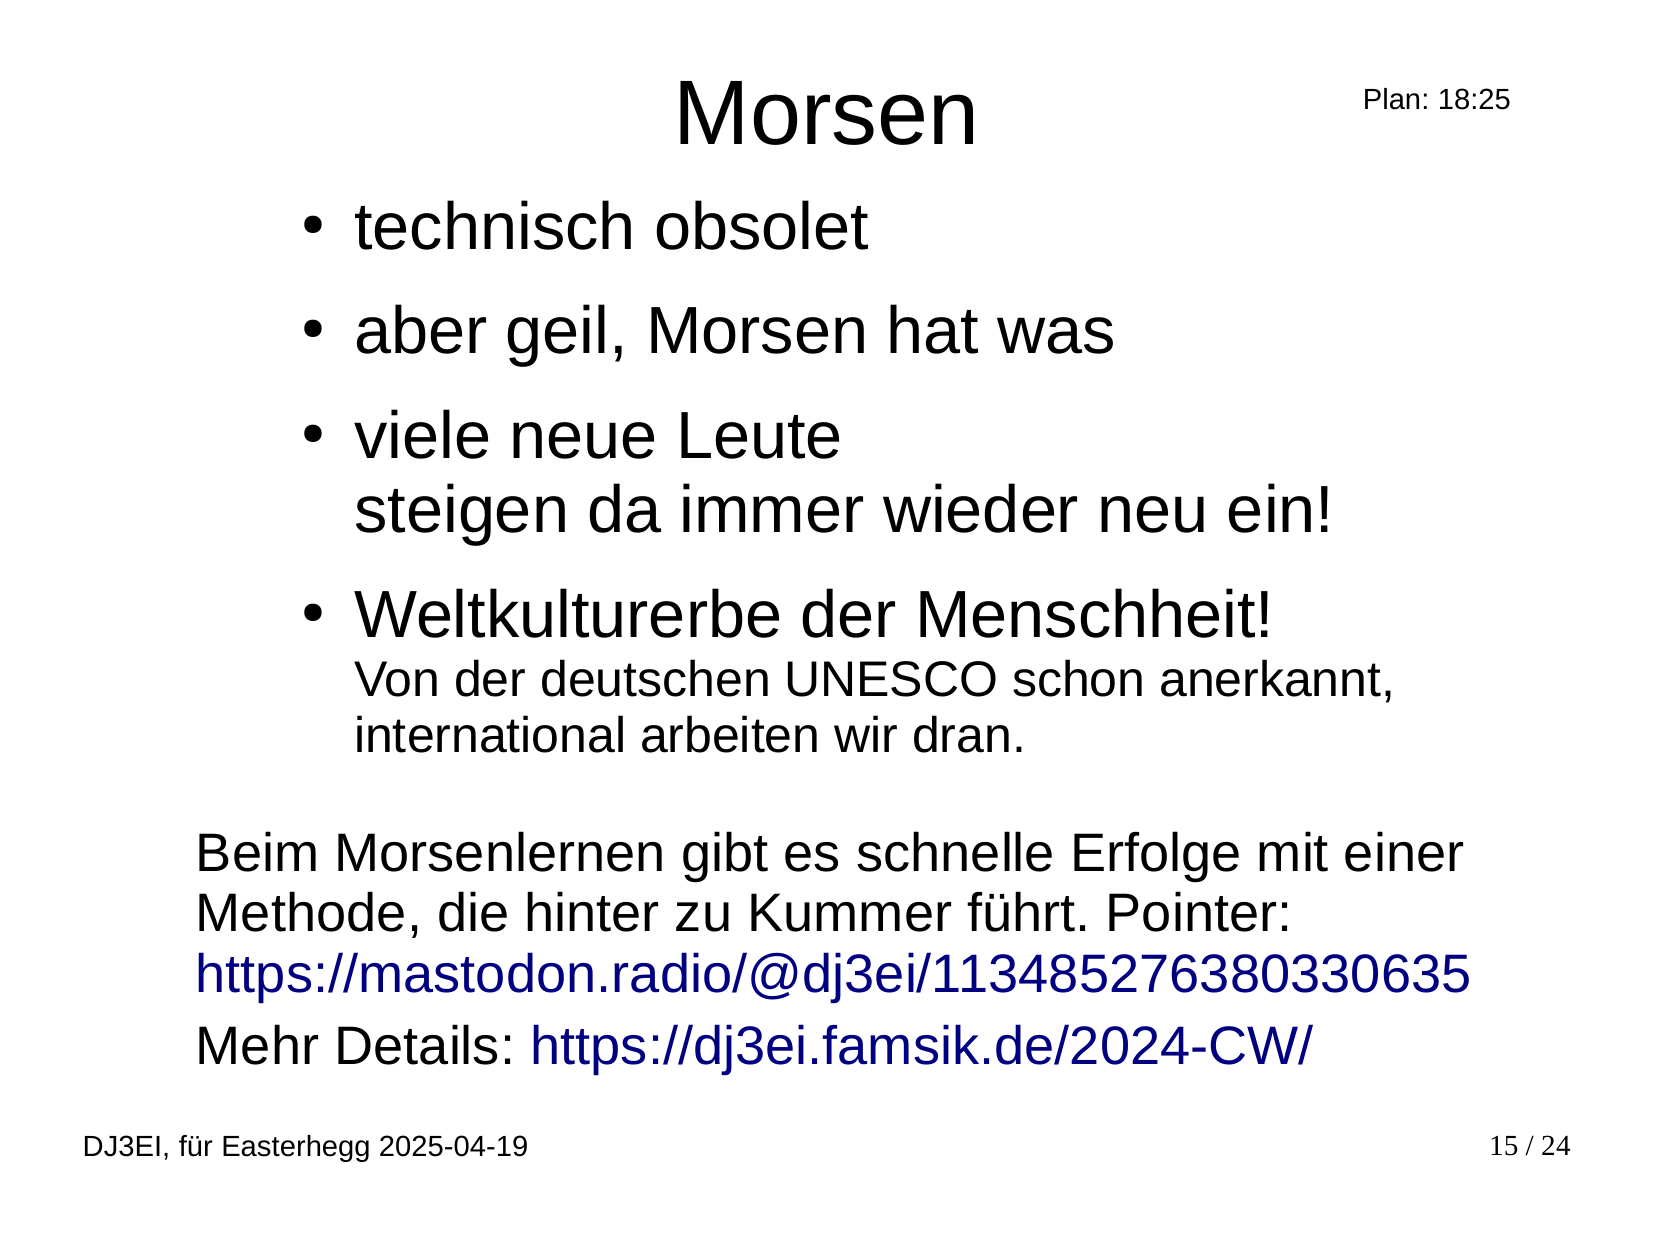

# Morsen
Plan: 18:25
technisch obsolet
aber geil, Morsen hat was
viele neue Leute
steigen da immer wieder neu ein!
Weltkulturerbe der Menschheit!
Von der deutschen UNESCO schon anerkannt, international arbeiten wir dran.
Beim Morsenlernen gibt es schnelle Erfolge mit einer
Methode, die hinter zu Kummer führt. Pointer:
https://mastodon.radio/@dj3ei/113485276380330635
Mehr Details: https://dj3ei.famsik.de/2024-CW/
15